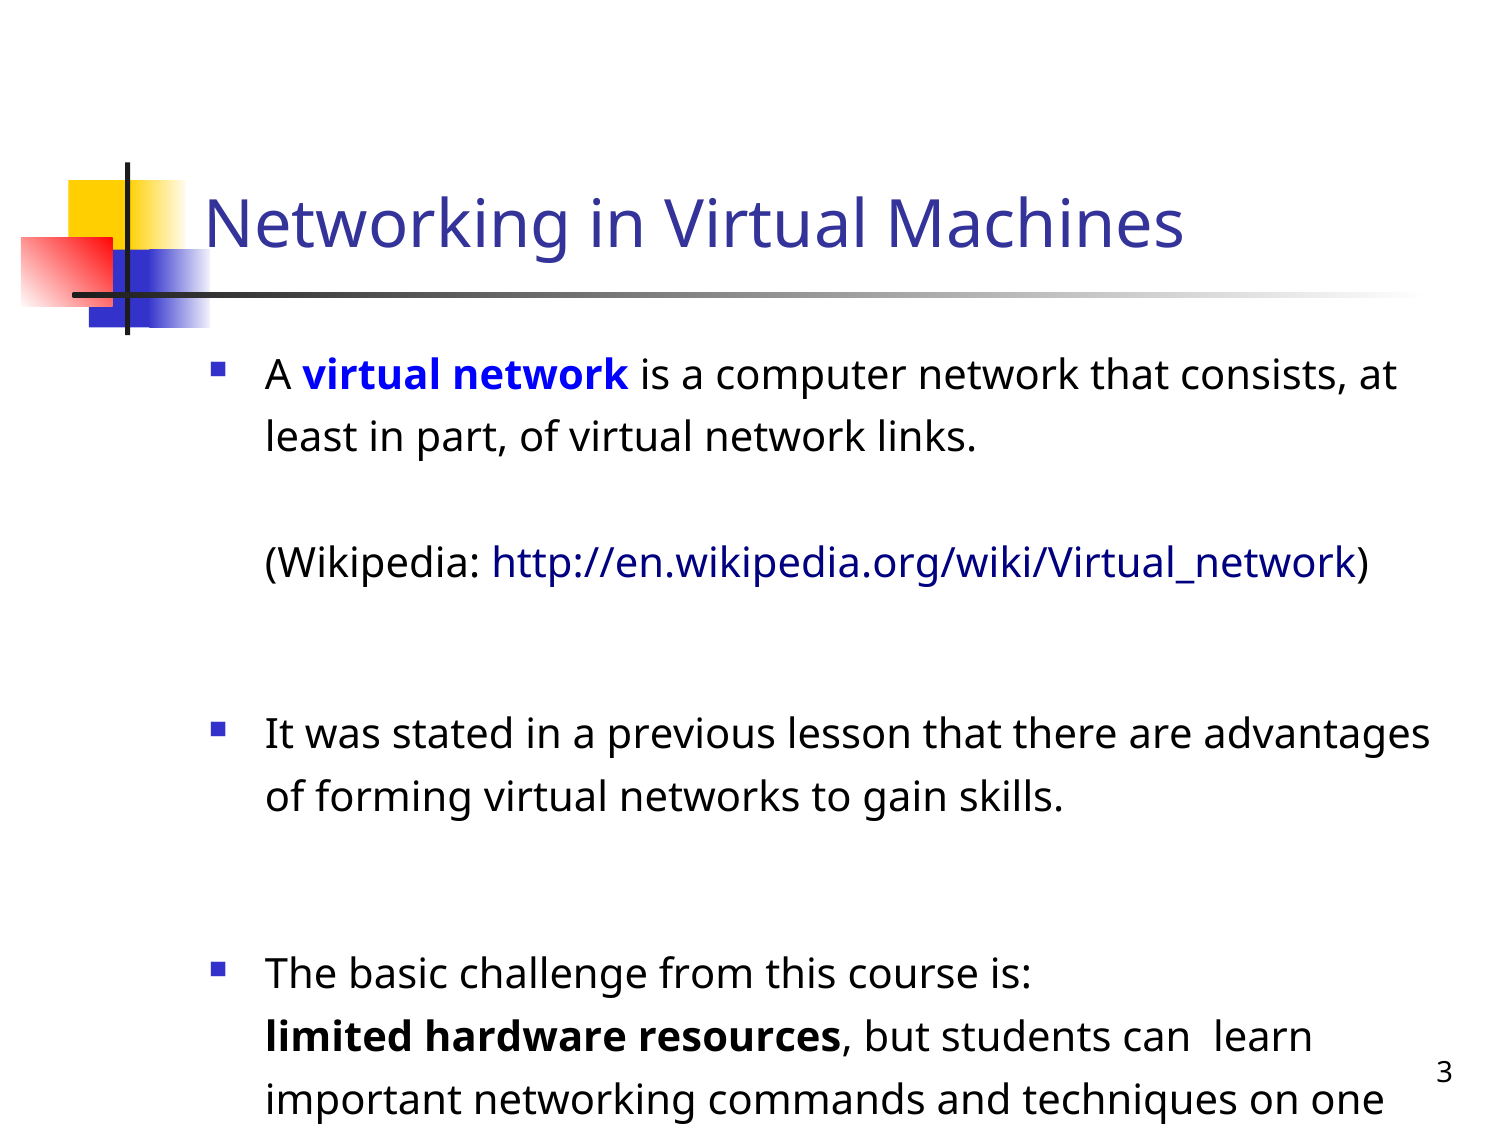

# Networking in Virtual Machines
A virtual network is a computer network that consists, at least in part, of virtual network links.
(Wikipedia: http://en.wikipedia.org/wiki/Virtual_network)
It was stated in a previous lesson that there are advantages of forming virtual networks to gain skills.
The basic challenge from this course is:
limited hardware resources, but students can learn important networking commands and techniques on one computer by using a virtual network.
3